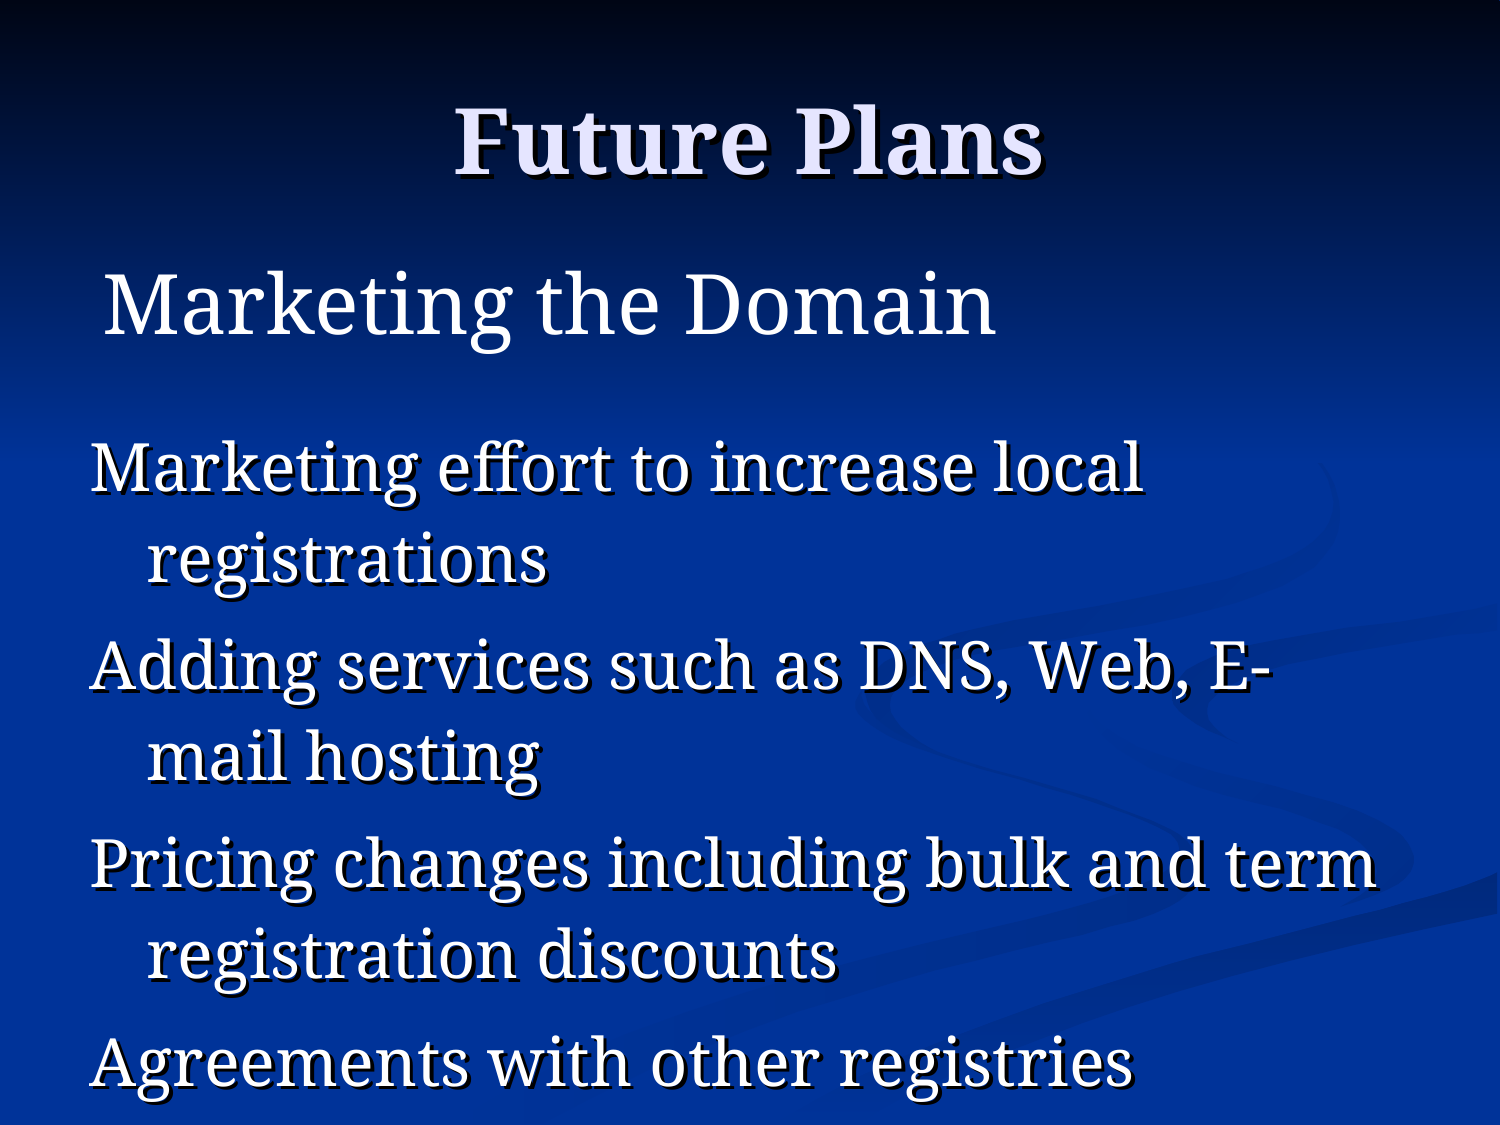

# Future Plans
Marketing the Domain
Marketing effort to increase local registrations
Adding services such as DNS, Web, E-mail hosting
Pricing changes including bulk and term registration discounts
Agreements with other registries